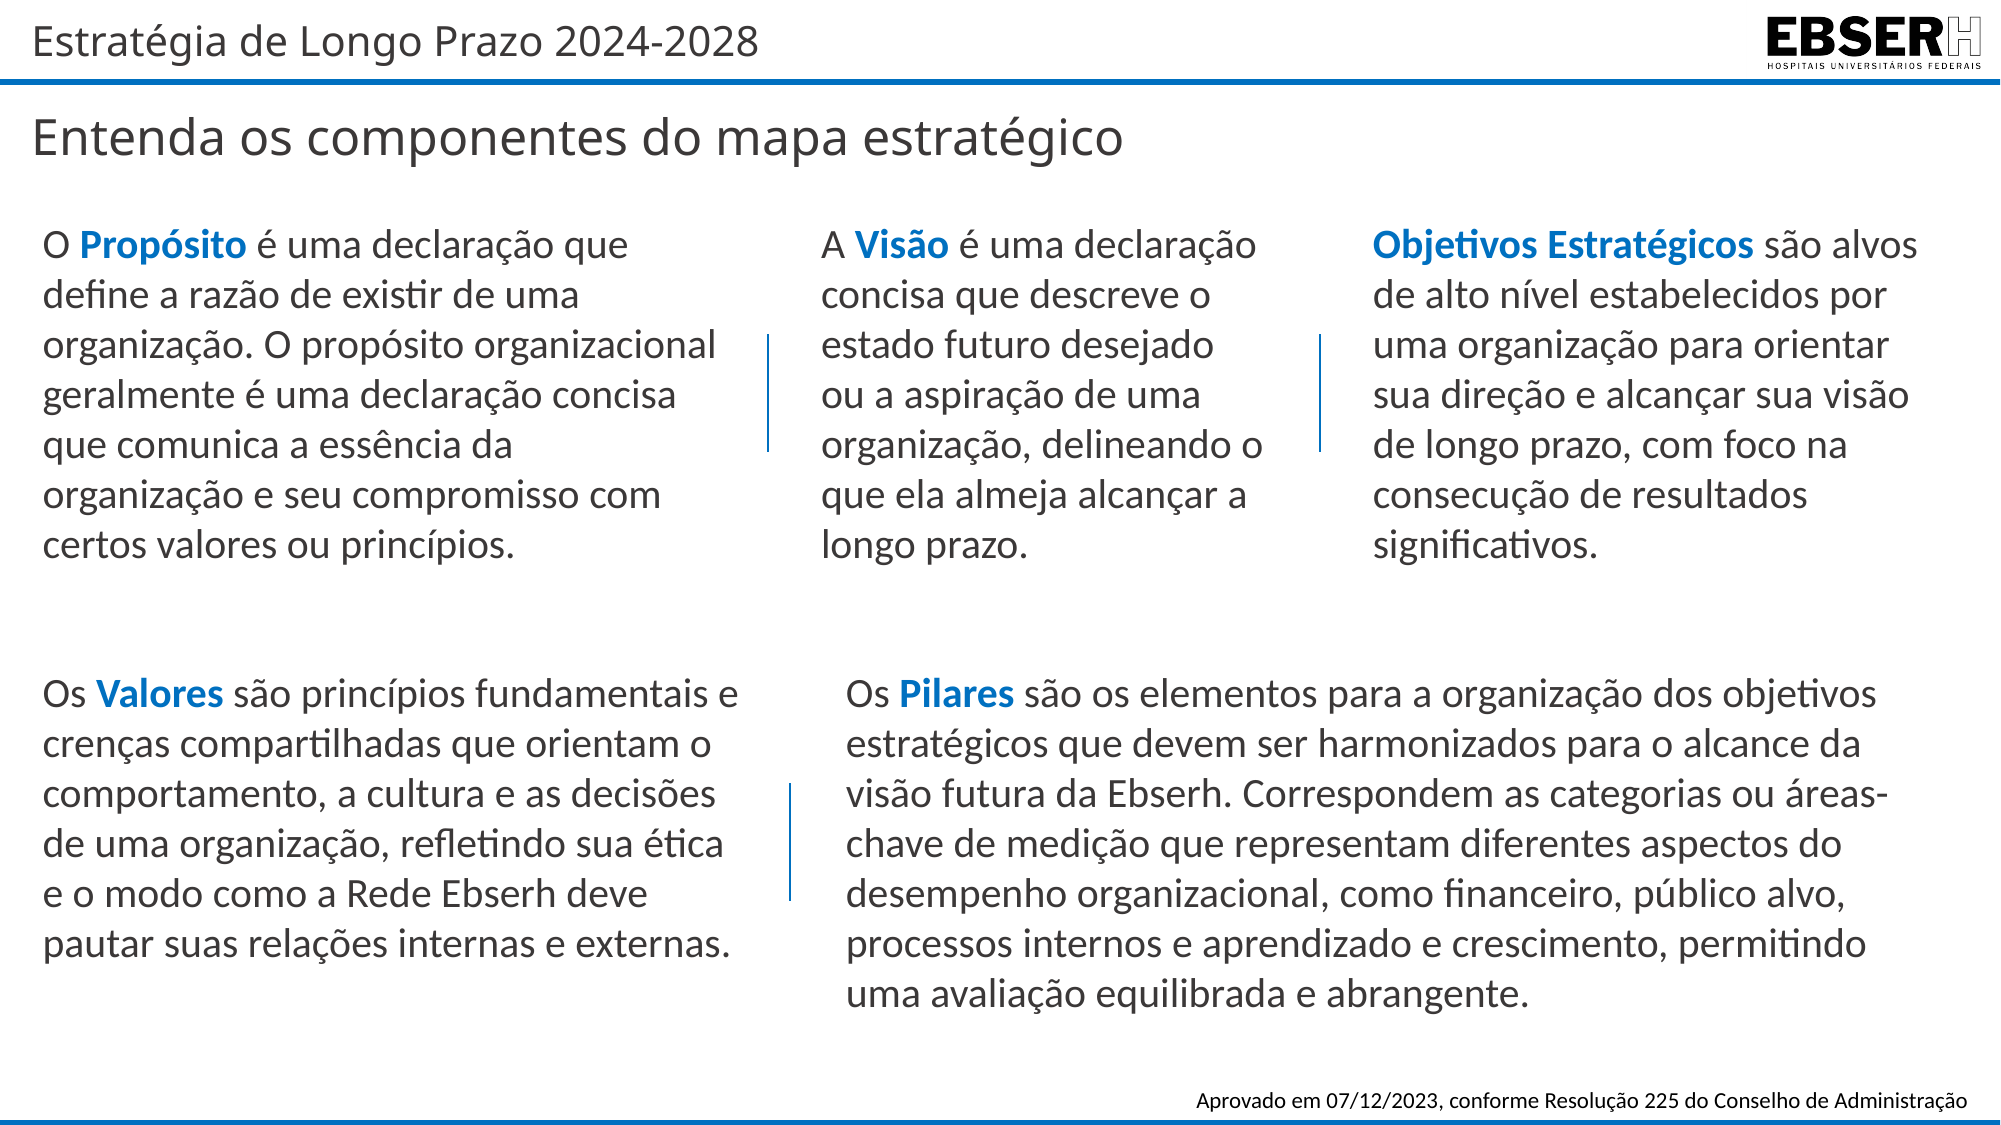

# Entenda os componentes do mapa estratégico
O Propósito é uma declaração que define a razão de existir de uma organização. O propósito organizacional geralmente é uma declaração concisa que comunica a essência da organização e seu compromisso com certos valores ou princípios.
A Visão é uma declaração concisa que descreve o estado futuro desejado ou a aspiração de uma organização, delineando o que ela almeja alcançar a longo prazo.
Objetivos Estratégicos são alvos de alto nível estabelecidos por uma organização para orientar sua direção e alcançar sua visão de longo prazo, com foco na consecução de resultados significativos.
Os Valores são princípios fundamentais e crenças compartilhadas que orientam o comportamento, a cultura e as decisões de uma organização, refletindo sua ética e o modo como a Rede Ebserh deve pautar suas relações internas e externas.
Os Pilares são os elementos para a organização dos objetivos estratégicos que devem ser harmonizados para o alcance da visão futura da Ebserh. Correspondem as categorias ou áreas-chave de medição que representam diferentes aspectos do desempenho organizacional, como financeiro, público alvo, processos internos e aprendizado e crescimento, permitindo uma avaliação equilibrada e abrangente.